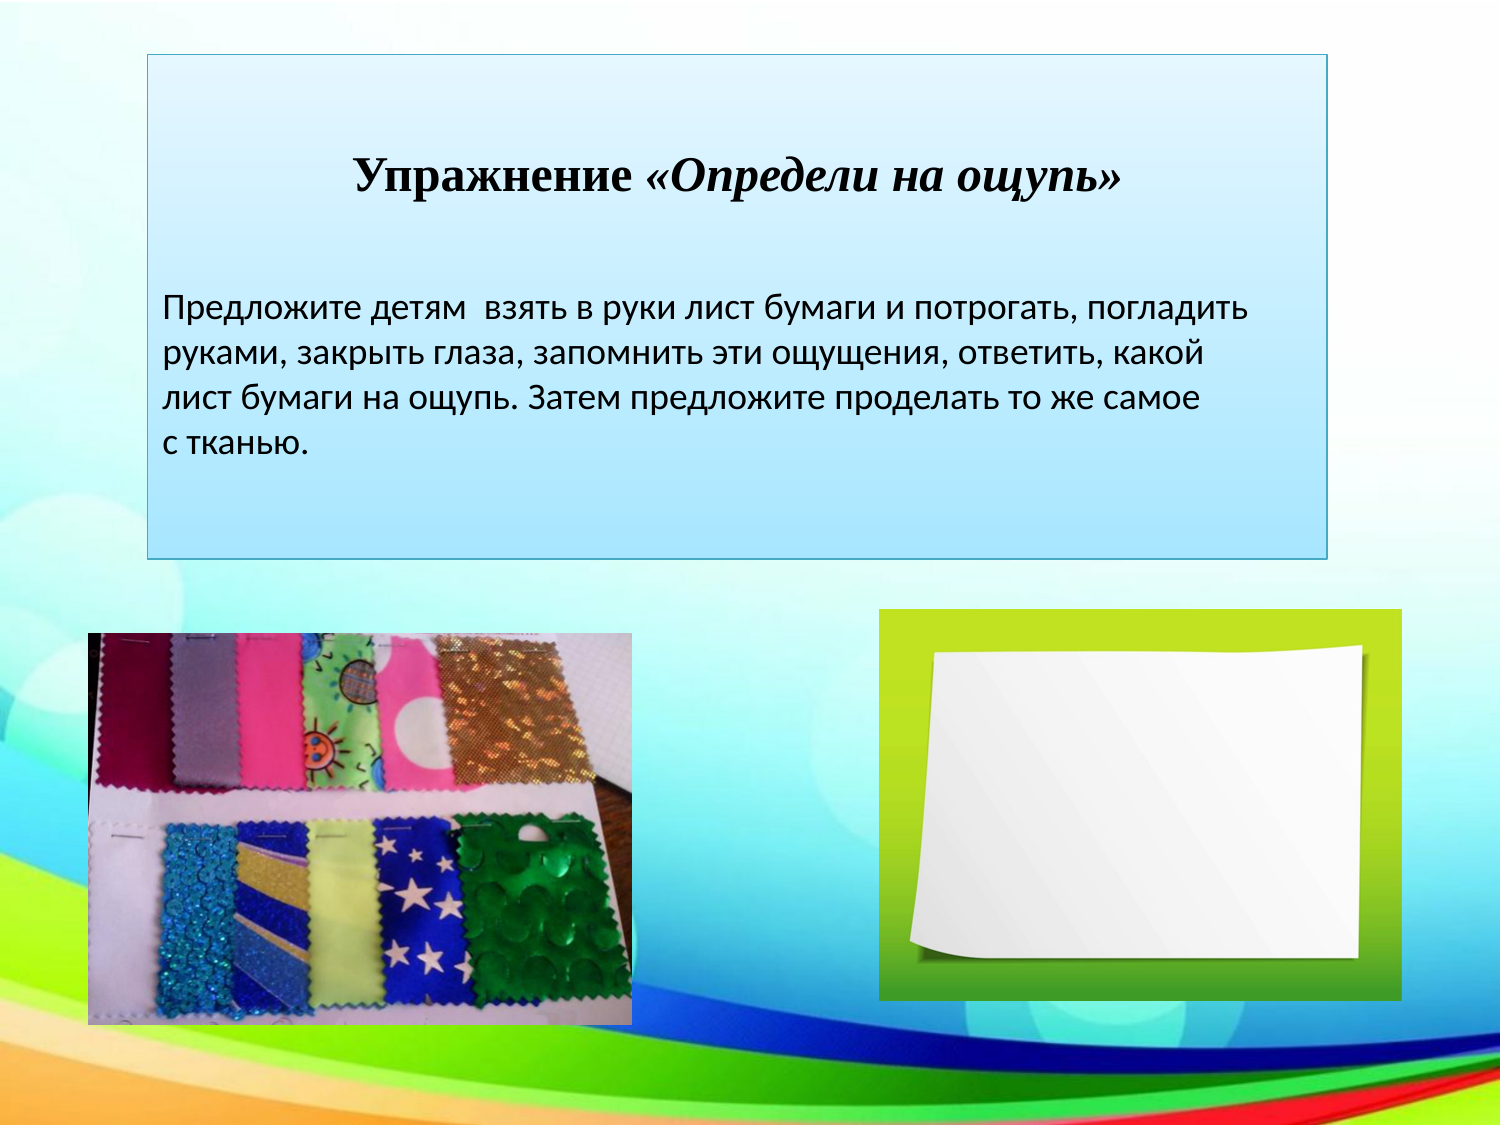

Упражнение «Определи на ощупь»
Предложите детям взять в руки лист бумаги и потрогать, погладить руками, закрыть глаза, запомнить эти ощущения, ответить, какой лист бумаги на ощупь. Затем предложите проделать то же самое с тканью.